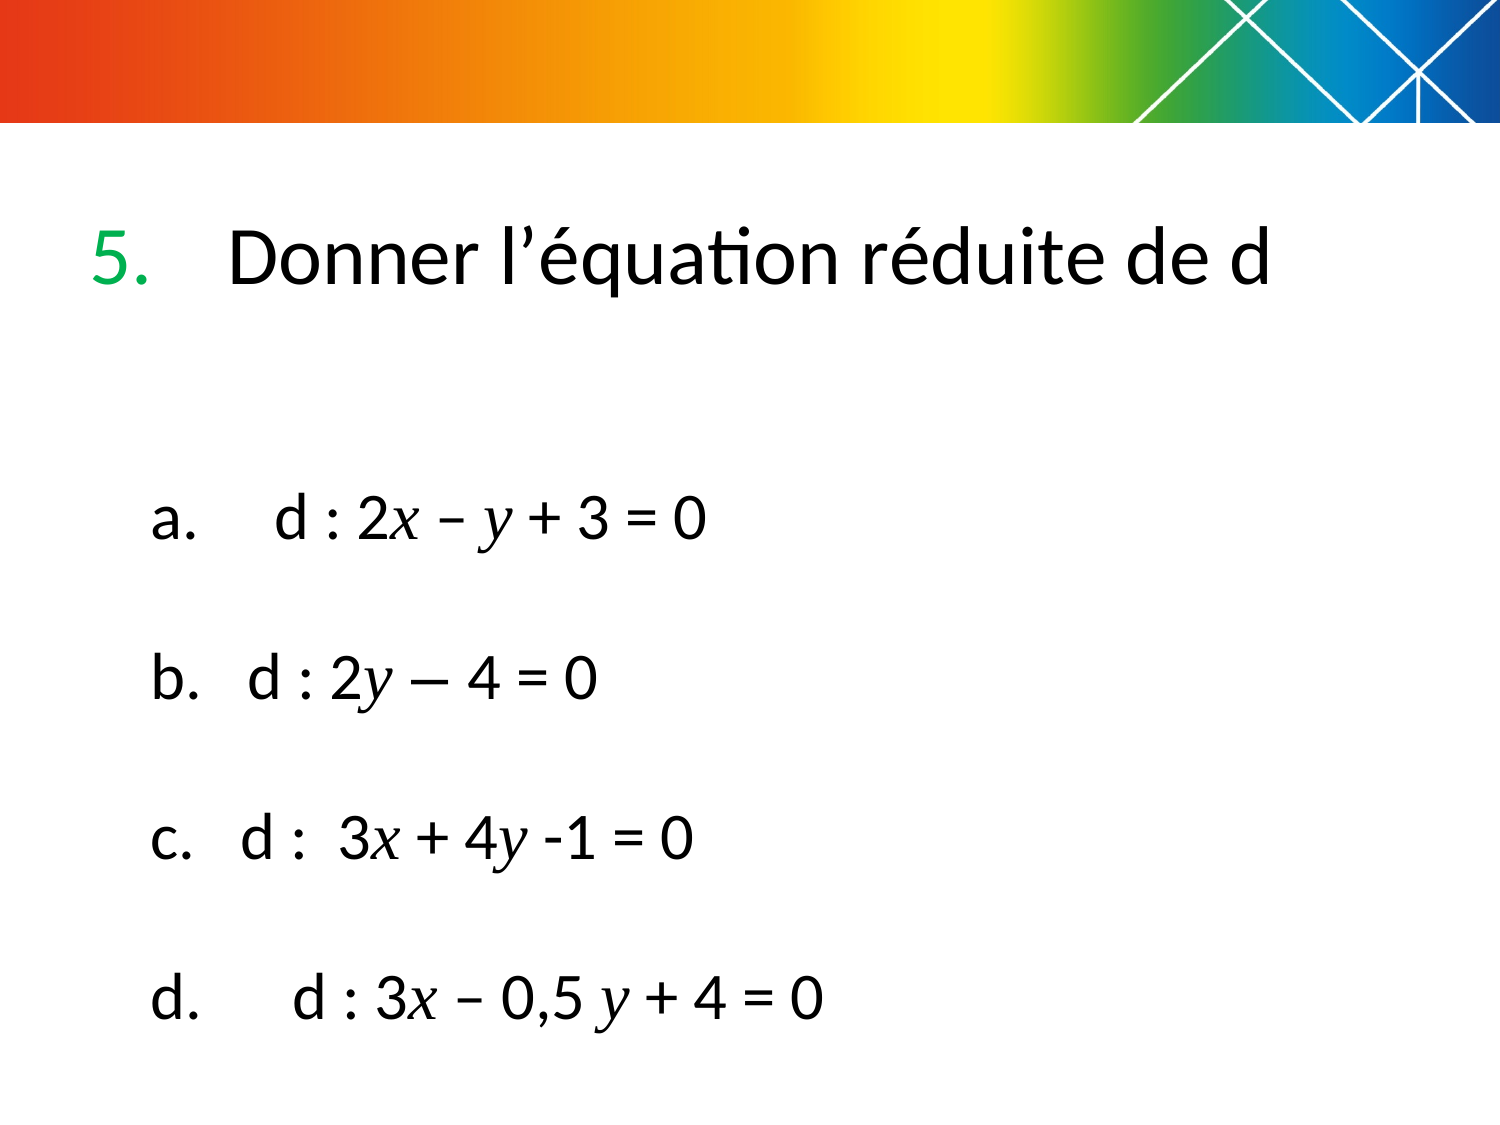

Donner l’équation réduite de d
a. d : 2x – y + 3 = 0
 d : 2y – 4 = 0
 d : 3x + 4y -1 = 0
d. d : 3x – 0,5 y + 4 = 0